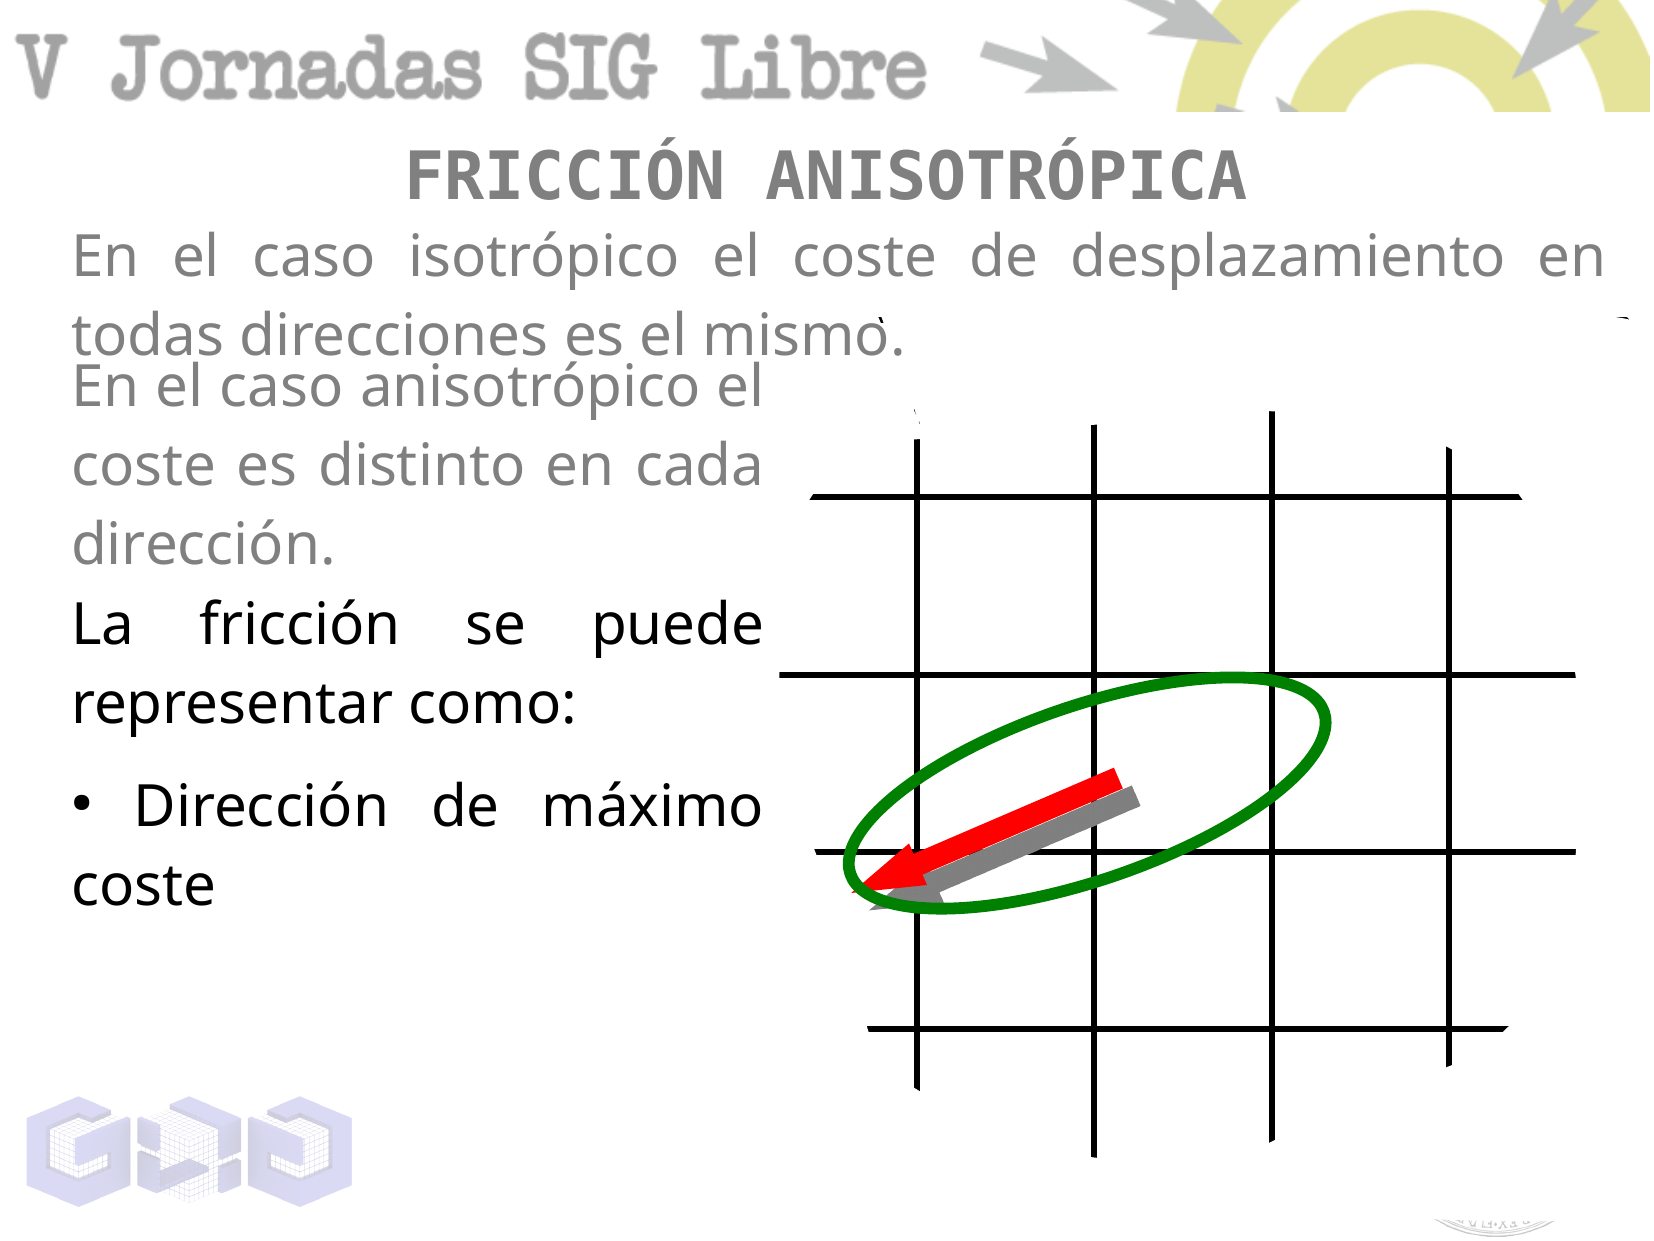

FRICCIÓN ANISOTRÓPICA
En el caso isotrópico el coste de desplazamiento en todas direcciones es el mismo.
En el caso anisotrópico el coste es distinto en cada dirección.
La fricción se puede representar como:
 Dirección de máximo coste